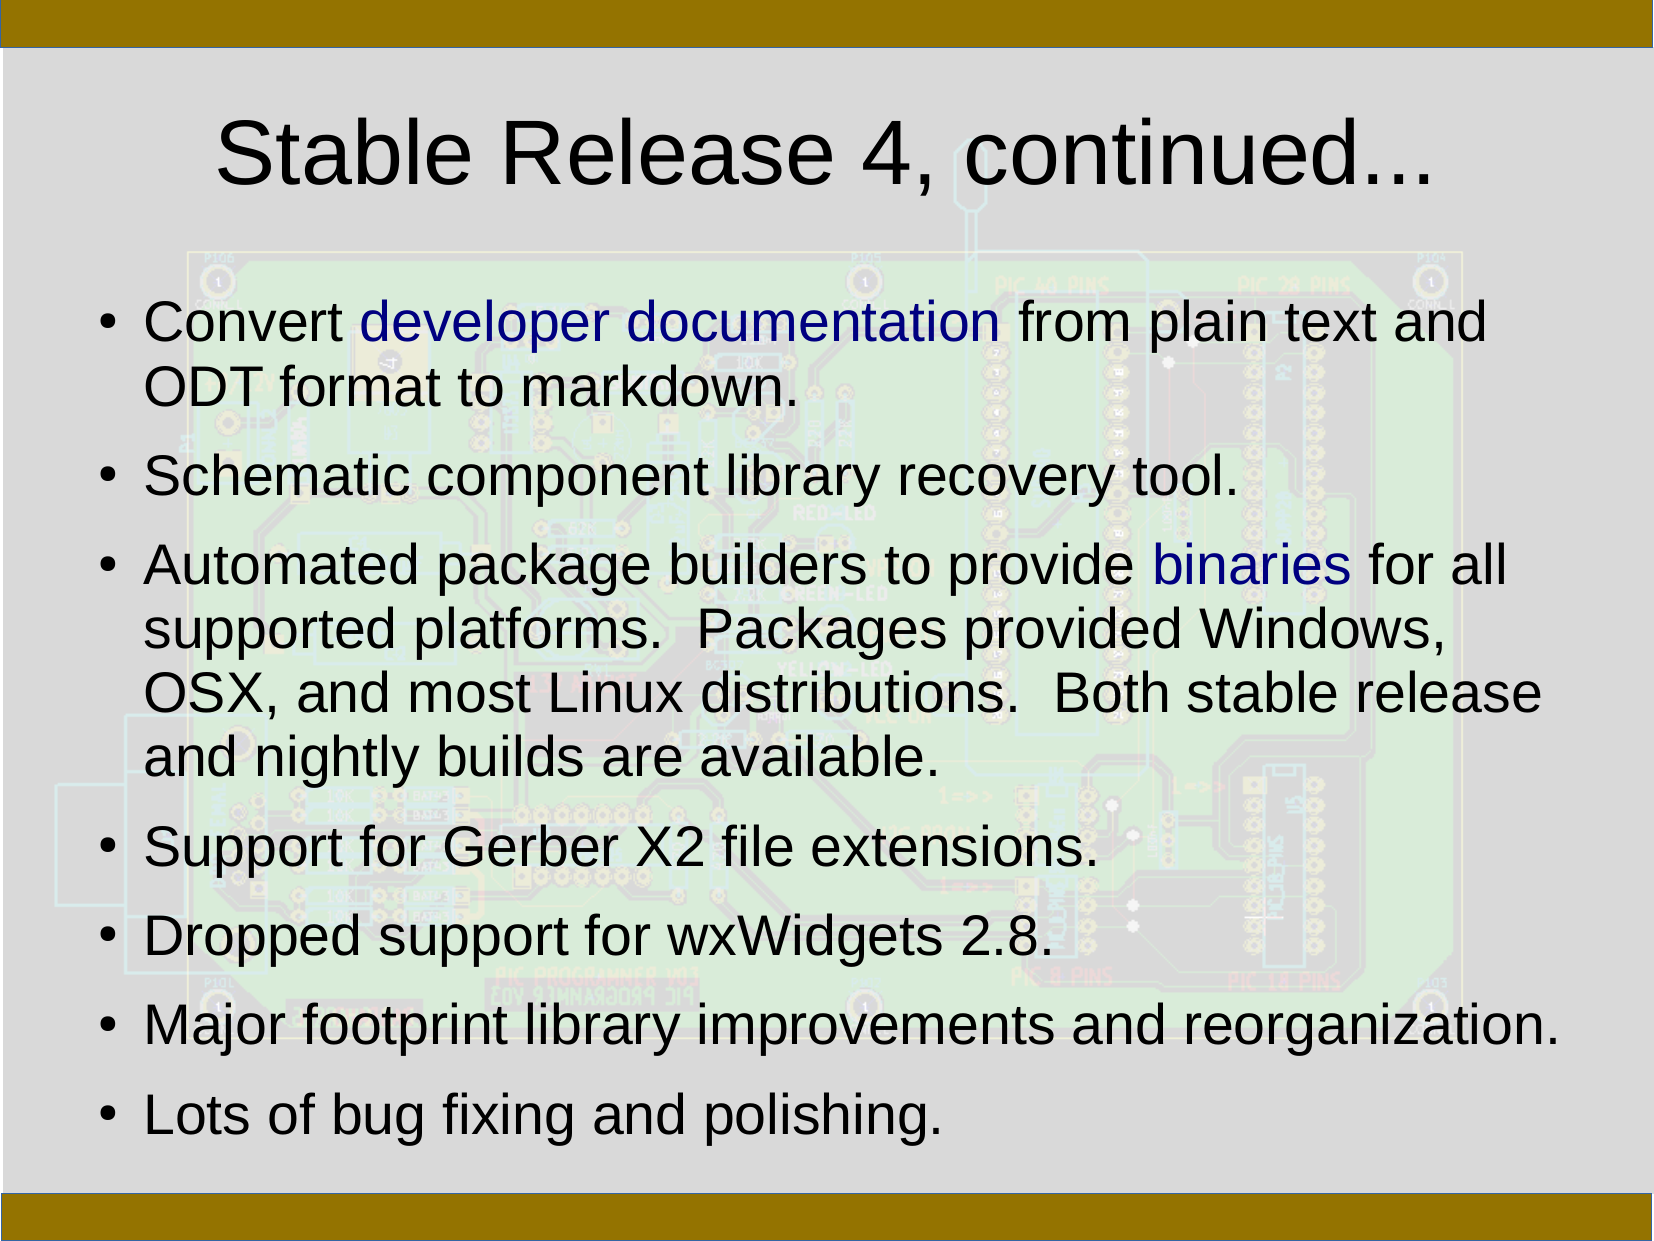

# Stable Release 4, continued...
Convert developer documentation from plain text and ODT format to markdown.
Schematic component library recovery tool.
Automated package builders to provide binaries for all supported platforms. Packages provided Windows, OSX, and most Linux distributions. Both stable release and nightly builds are available.
Support for Gerber X2 file extensions.
Dropped support for wxWidgets 2.8.
Major footprint library improvements and reorganization.
Lots of bug fixing and polishing.